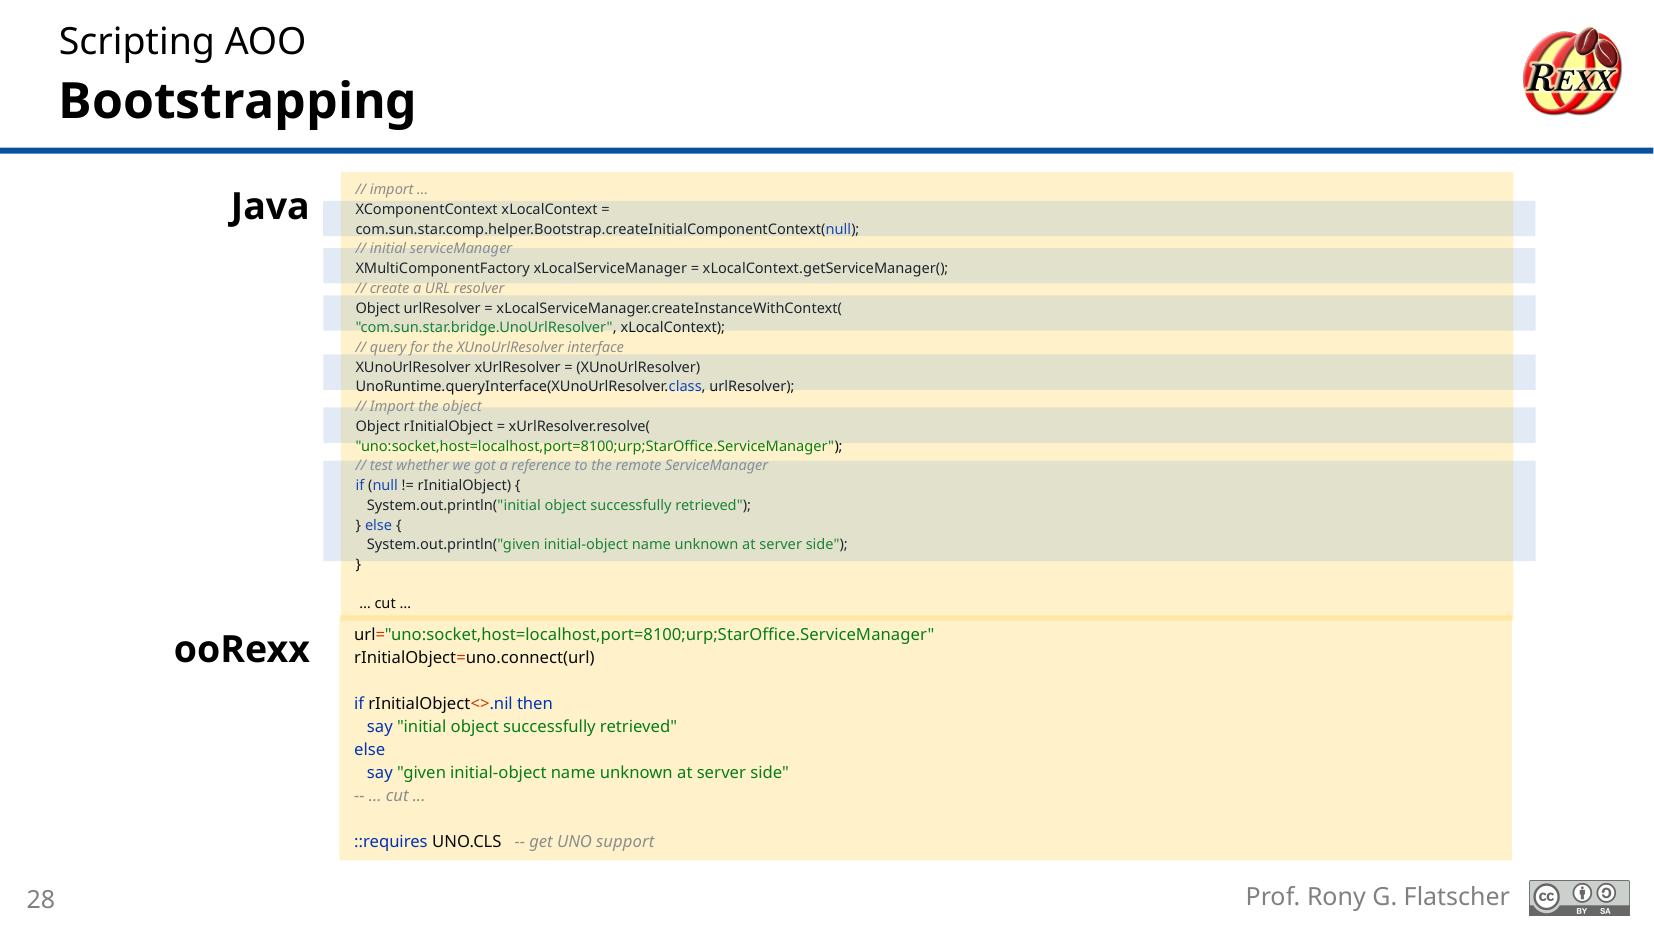

# Scripting AOO Bootstrapping
// import ...
XComponentContext xLocalContext =
com.sun.star.comp.helper.Bootstrap.createInitialComponentContext(null);
// initial serviceManager
XMultiComponentFactory xLocalServiceManager = xLocalContext.getServiceManager();
// create a URL resolver
Object urlResolver = xLocalServiceManager.createInstanceWithContext(
"com.sun.star.bridge.UnoUrlResolver", xLocalContext);
// query for the XUnoUrlResolver interface
XUnoUrlResolver xUrlResolver = (XUnoUrlResolver)
UnoRuntime.queryInterface(XUnoUrlResolver.class, urlResolver);
// Import the object
Object rInitialObject = xUrlResolver.resolve(
"uno:socket,host=localhost,port=8100;urp;StarOffice.ServiceManager");
// test whether we got a reference to the remote ServiceManager
if (null != rInitialObject) {
 System.out.println("initial object successfully retrieved");
} else {
 System.out.println("given initial-object name unknown at server side");
}
 … cut …
Java
url="uno:socket,host=localhost,port=8100;urp;StarOffice.ServiceManager"
rInitialObject=uno.connect(url)
if rInitialObject<>.nil then
 say "initial object successfully retrieved"
else
 say "given initial-object name unknown at server side"
-- ... cut ...
::requires UNO.CLS -- get UNO support
ooRexx